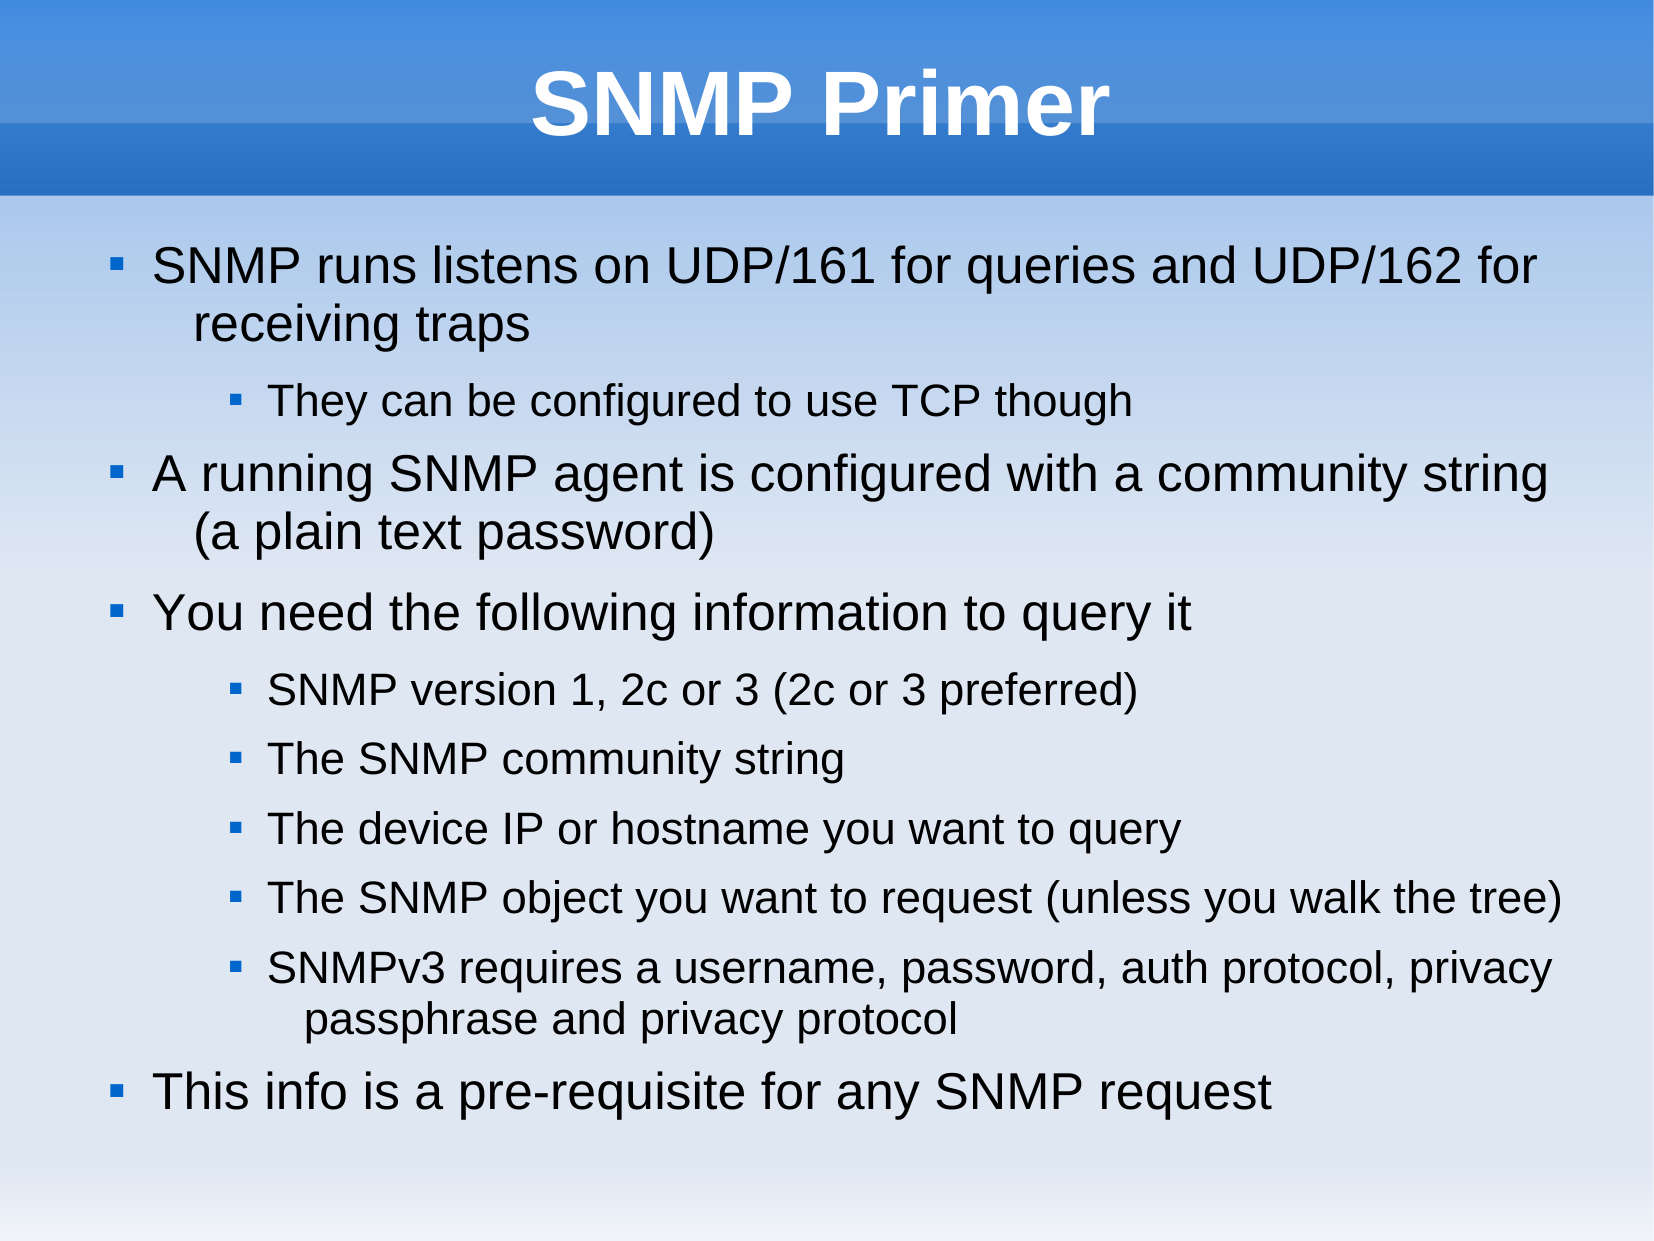

# SNMP Primer
SNMP runs listens on UDP/161 for queries and UDP/162 for receiving traps
They can be configured to use TCP though
A running SNMP agent is configured with a community string (a plain text password)
You need the following information to query it
SNMP version 1, 2c or 3 (2c or 3 preferred)
The SNMP community string
The device IP or hostname you want to query
The SNMP object you want to request (unless you walk the tree)
SNMPv3 requires a username, password, auth protocol, privacy passphrase and privacy protocol
This info is a pre-requisite for any SNMP request